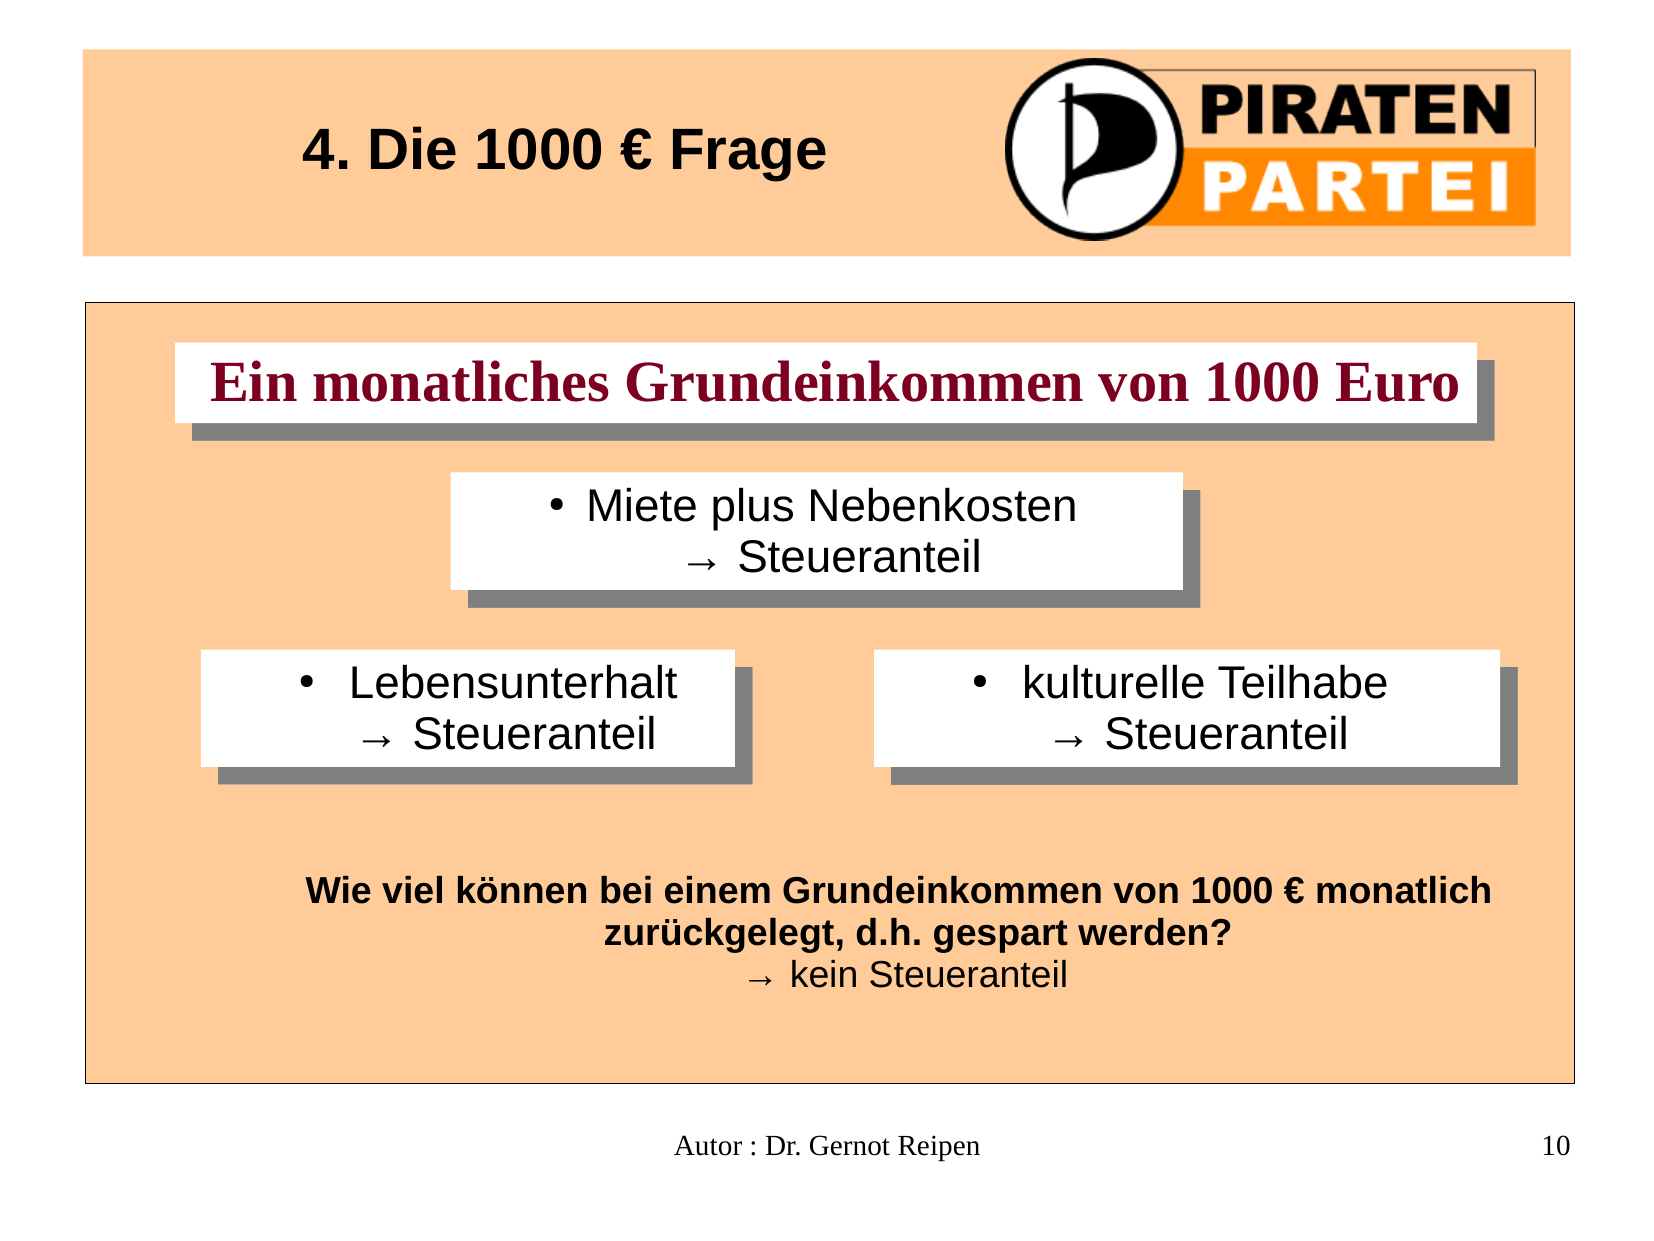

#
4. Die 1000 € Frage
Ein monatliches Grundeinkommen von 1000 Euro
Miete plus Nebenkosten
→ Steueranteil
 Lebensunterhalt
→ Steueranteil
 kulturelle Teilhabe
→ Steueranteil
Wie viel können bei einem Grundeinkommen von 1000 € monatlich zurückgelegt, d.h. gespart werden?
 → kein Steueranteil
Autor : Dr. Gernot Reipen
10